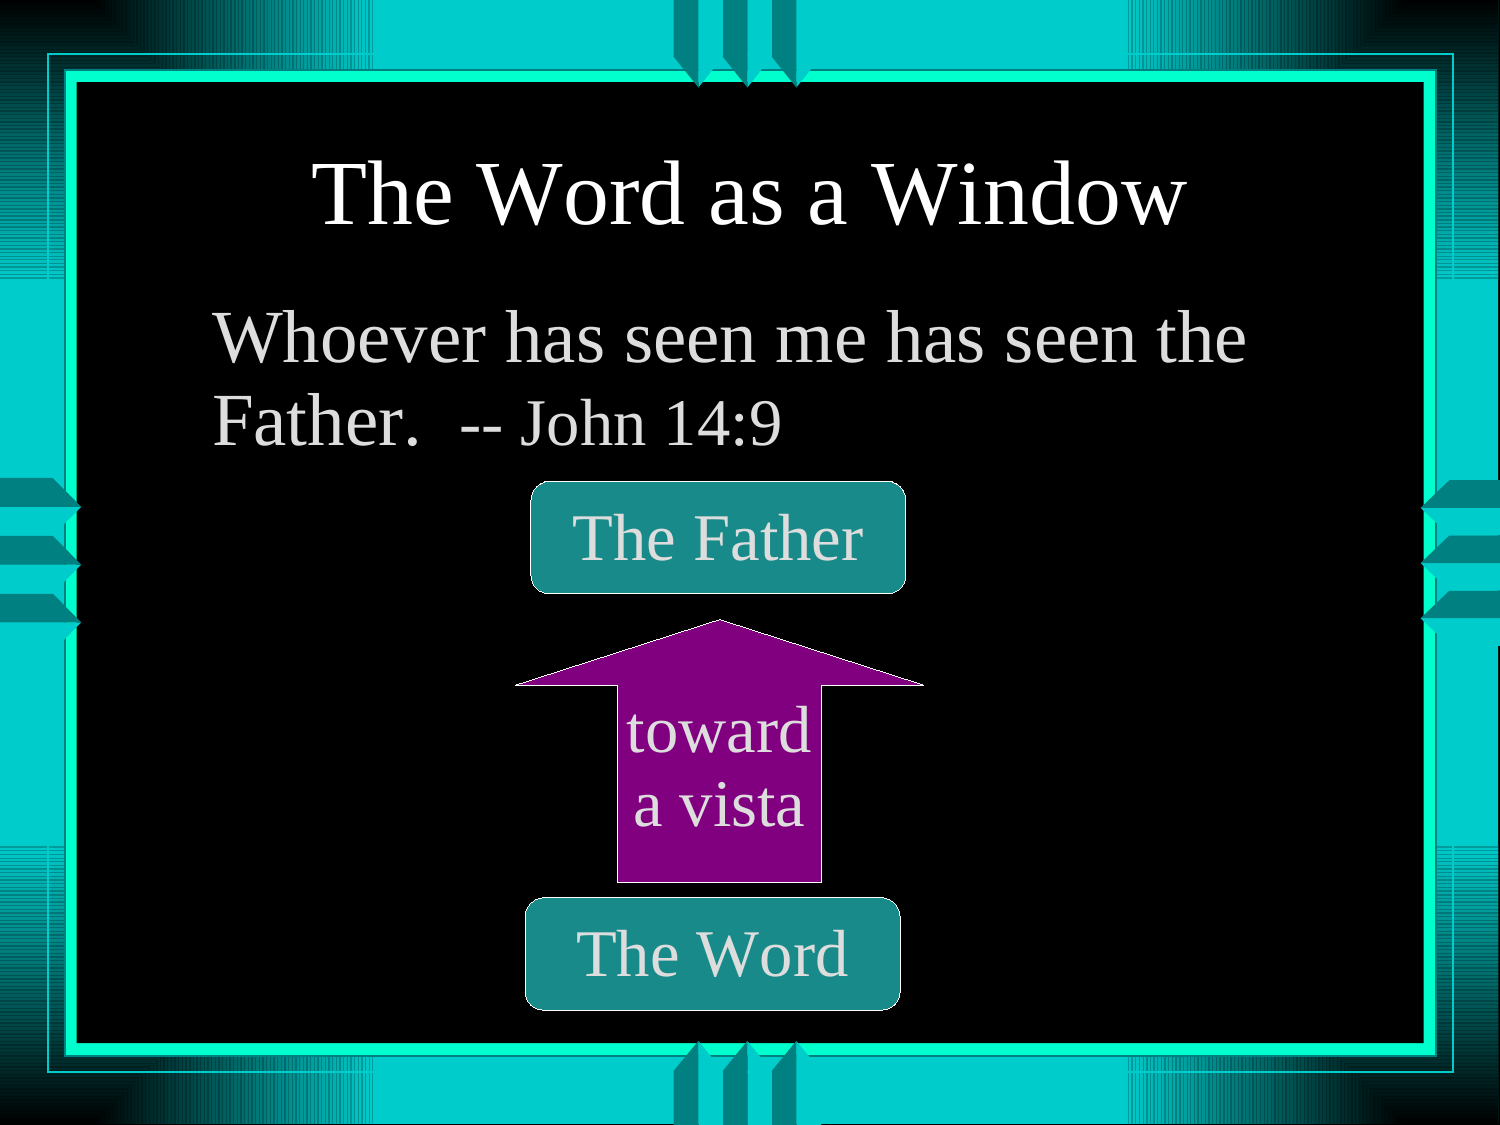

# The Word as a Window
Whoever has seen me has seen the Father. -- John 14:9
The Father
toward
a vista
The Word